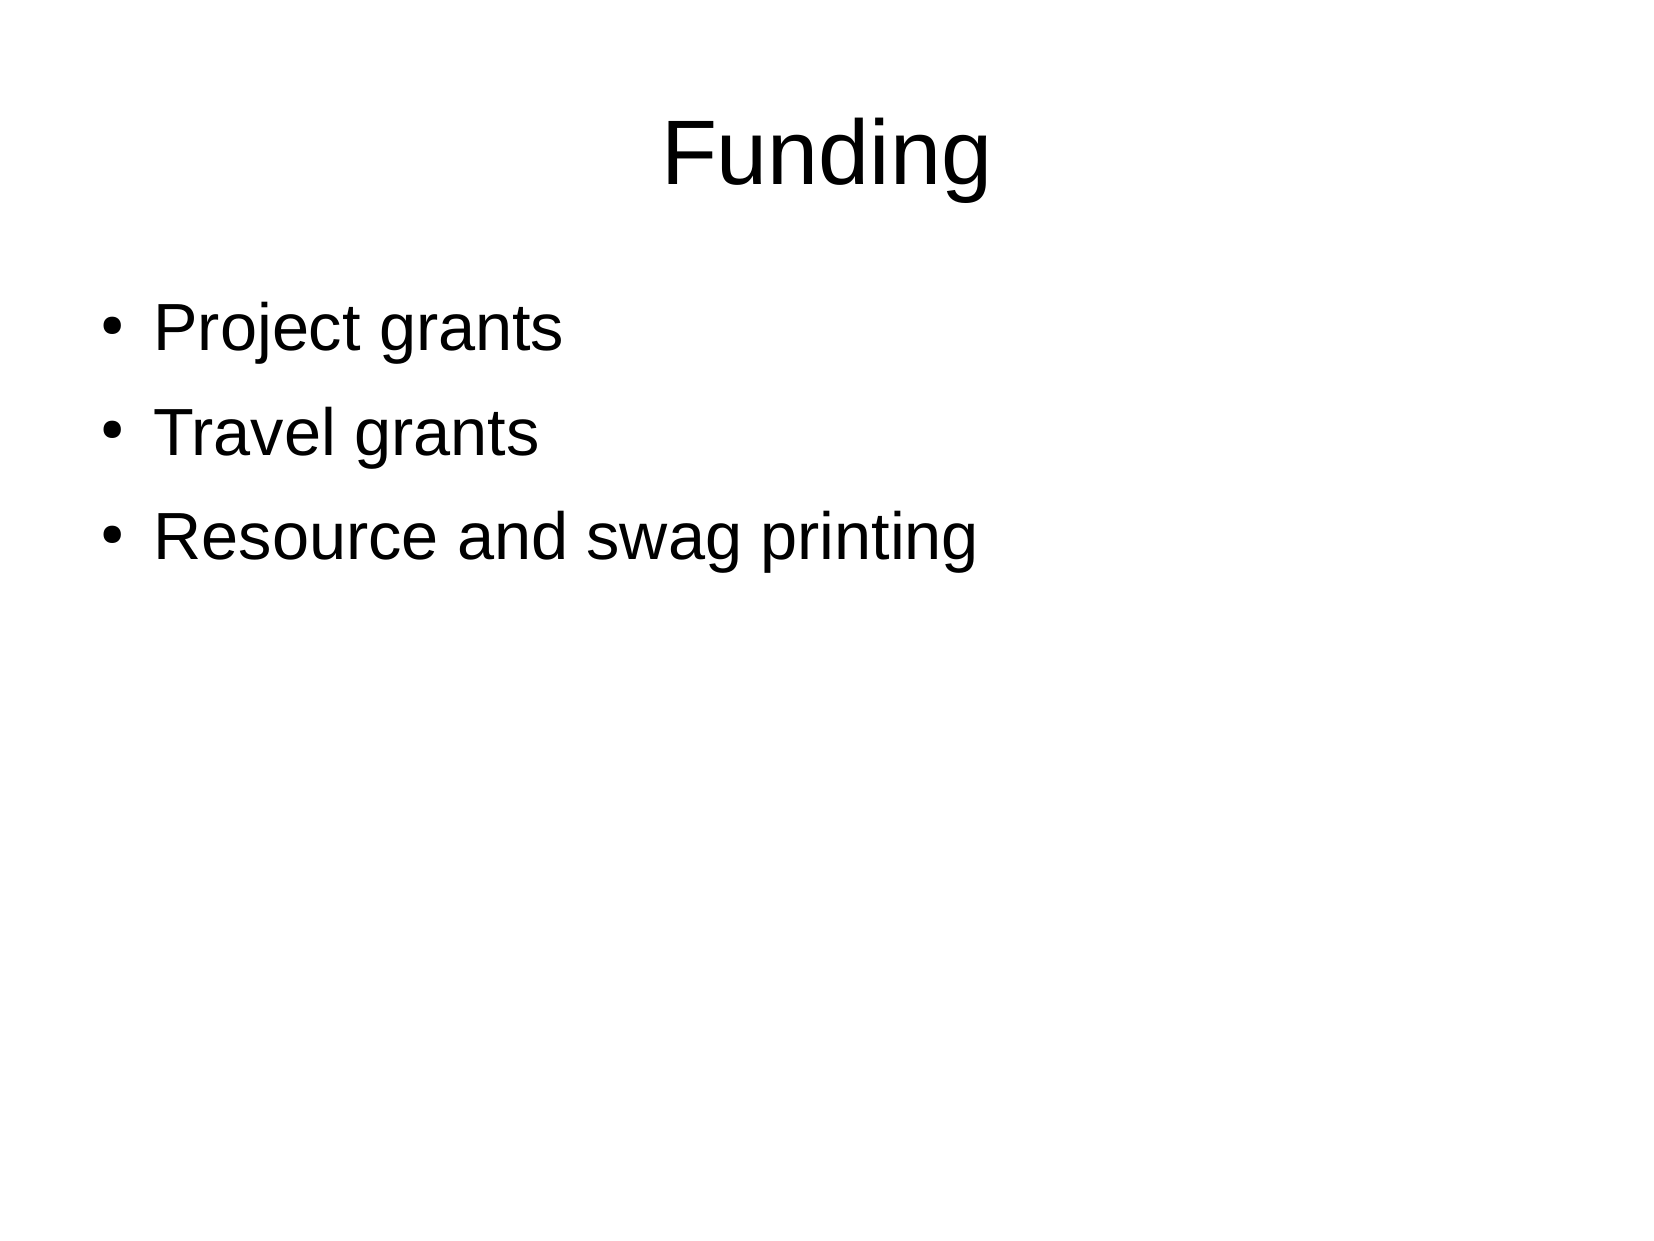

# Funding
Project grants
Travel grants
Resource and swag printing